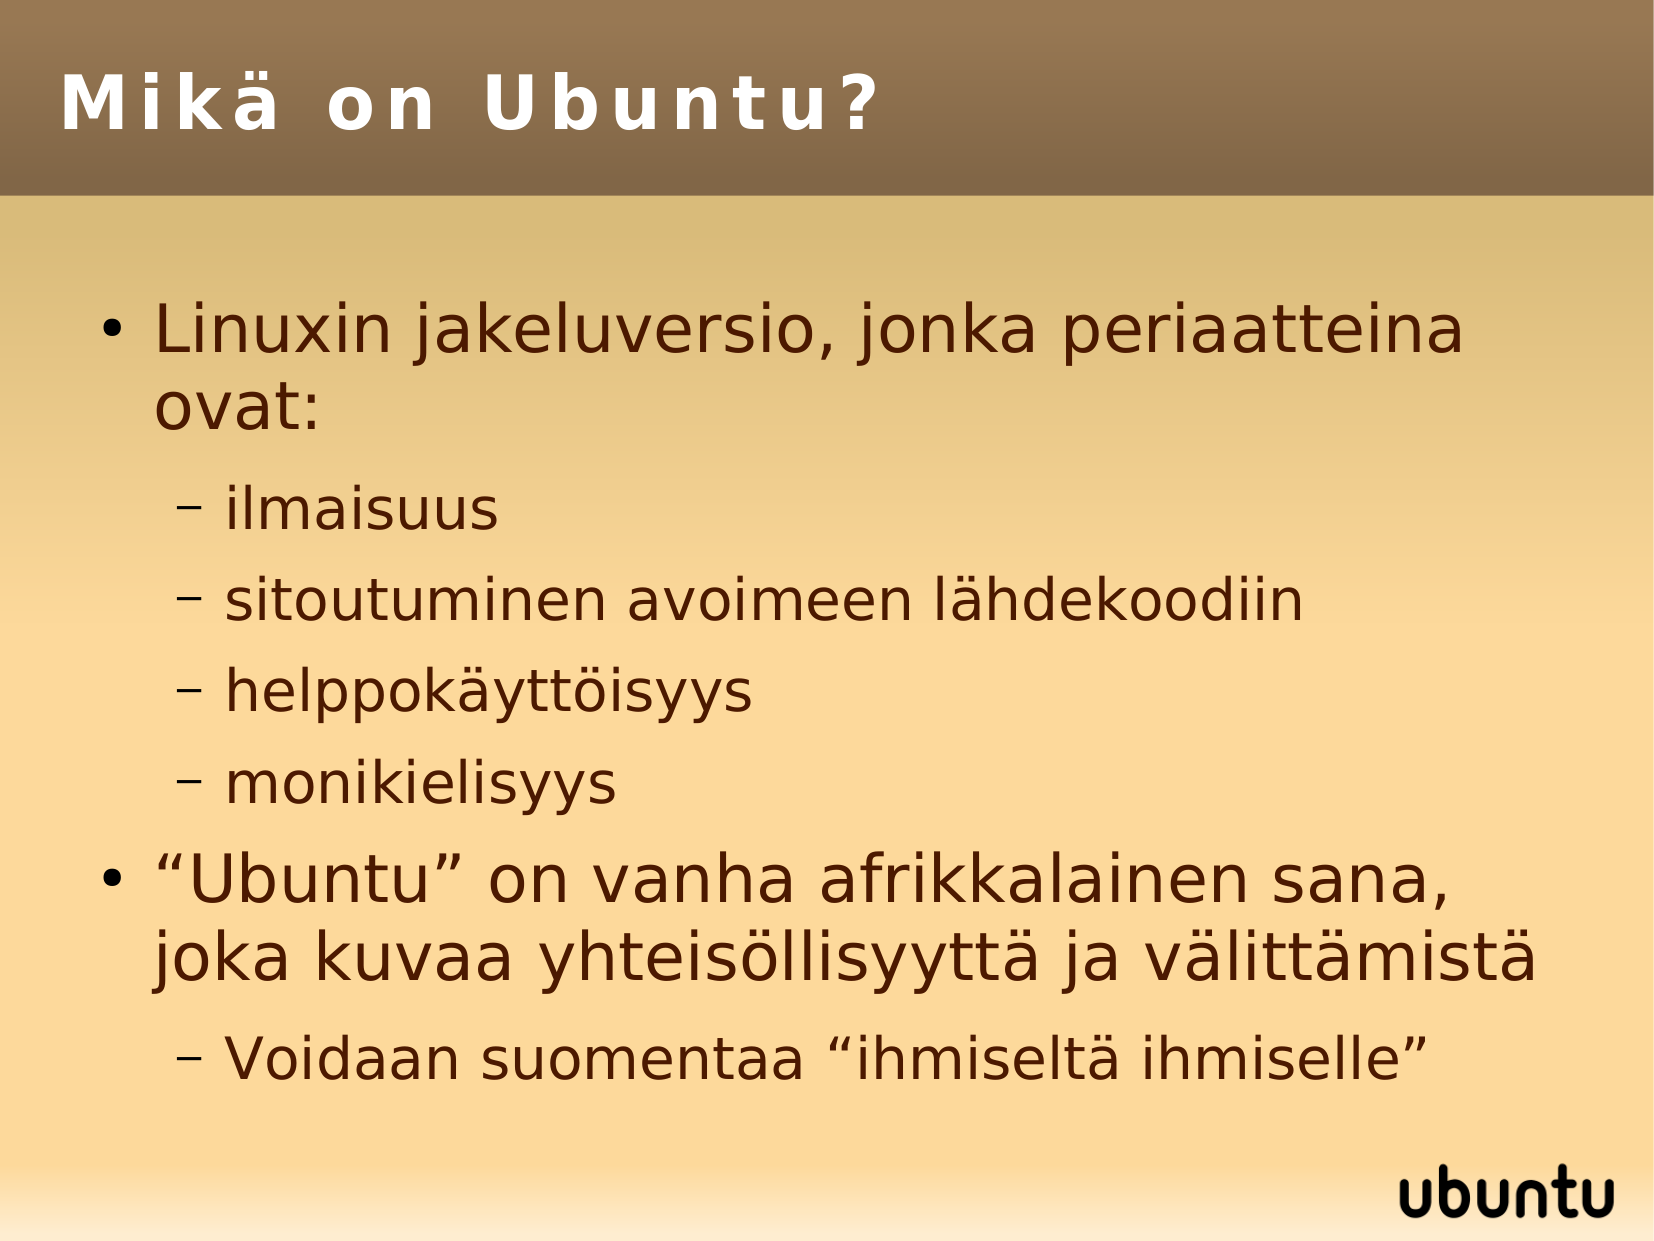

# Mikä on Ubuntu?
Linuxin jakeluversio, jonka periaatteina ovat:
ilmaisuus
sitoutuminen avoimeen lähdekoodiin
helppokäyttöisyys
monikielisyys
“Ubuntu” on vanha afrikkalainen sana, joka kuvaa yhteisöllisyyttä ja välittämistä
Voidaan suomentaa “ihmiseltä ihmiselle”